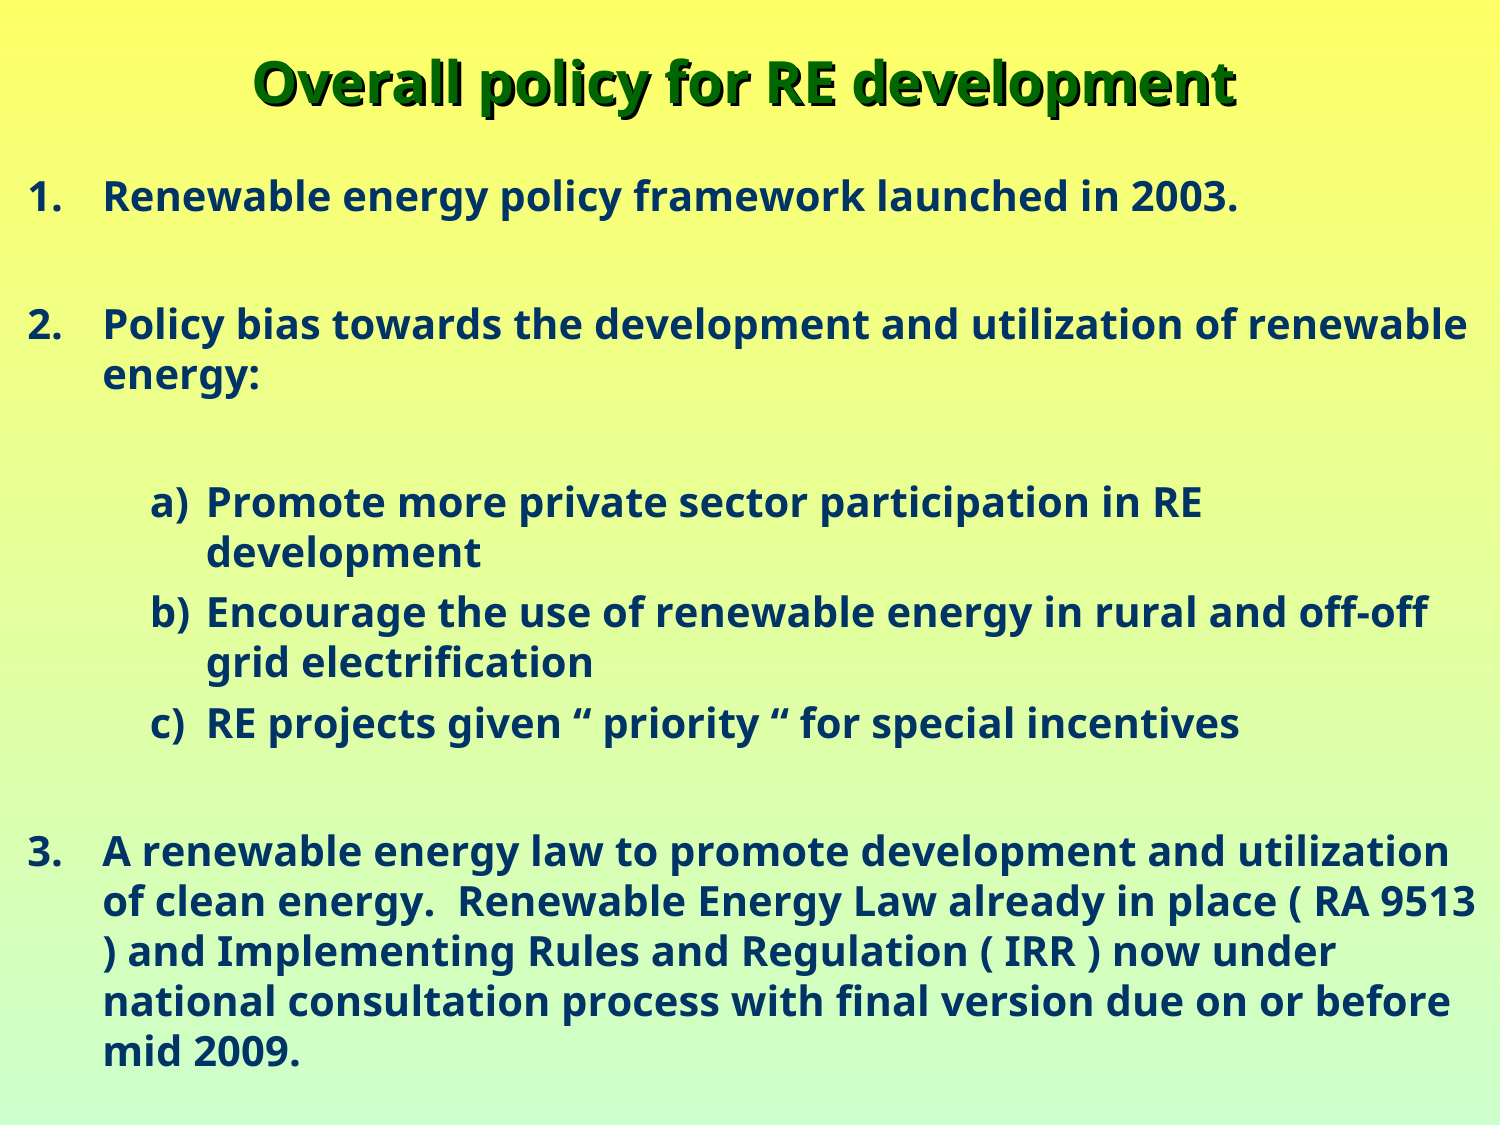

# Overall policy for RE development
Renewable energy policy framework launched in 2003.
Policy bias towards the development and utilization of renewable energy:
Promote more private sector participation in RE development
Encourage the use of renewable energy in rural and off-off grid electrification
RE projects given “ priority “ for special incentives
A renewable energy law to promote development and utilization of clean energy. Renewable Energy Law already in place ( RA 9513 ) and Implementing Rules and Regulation ( IRR ) now under national consultation process with final version due on or before mid 2009.